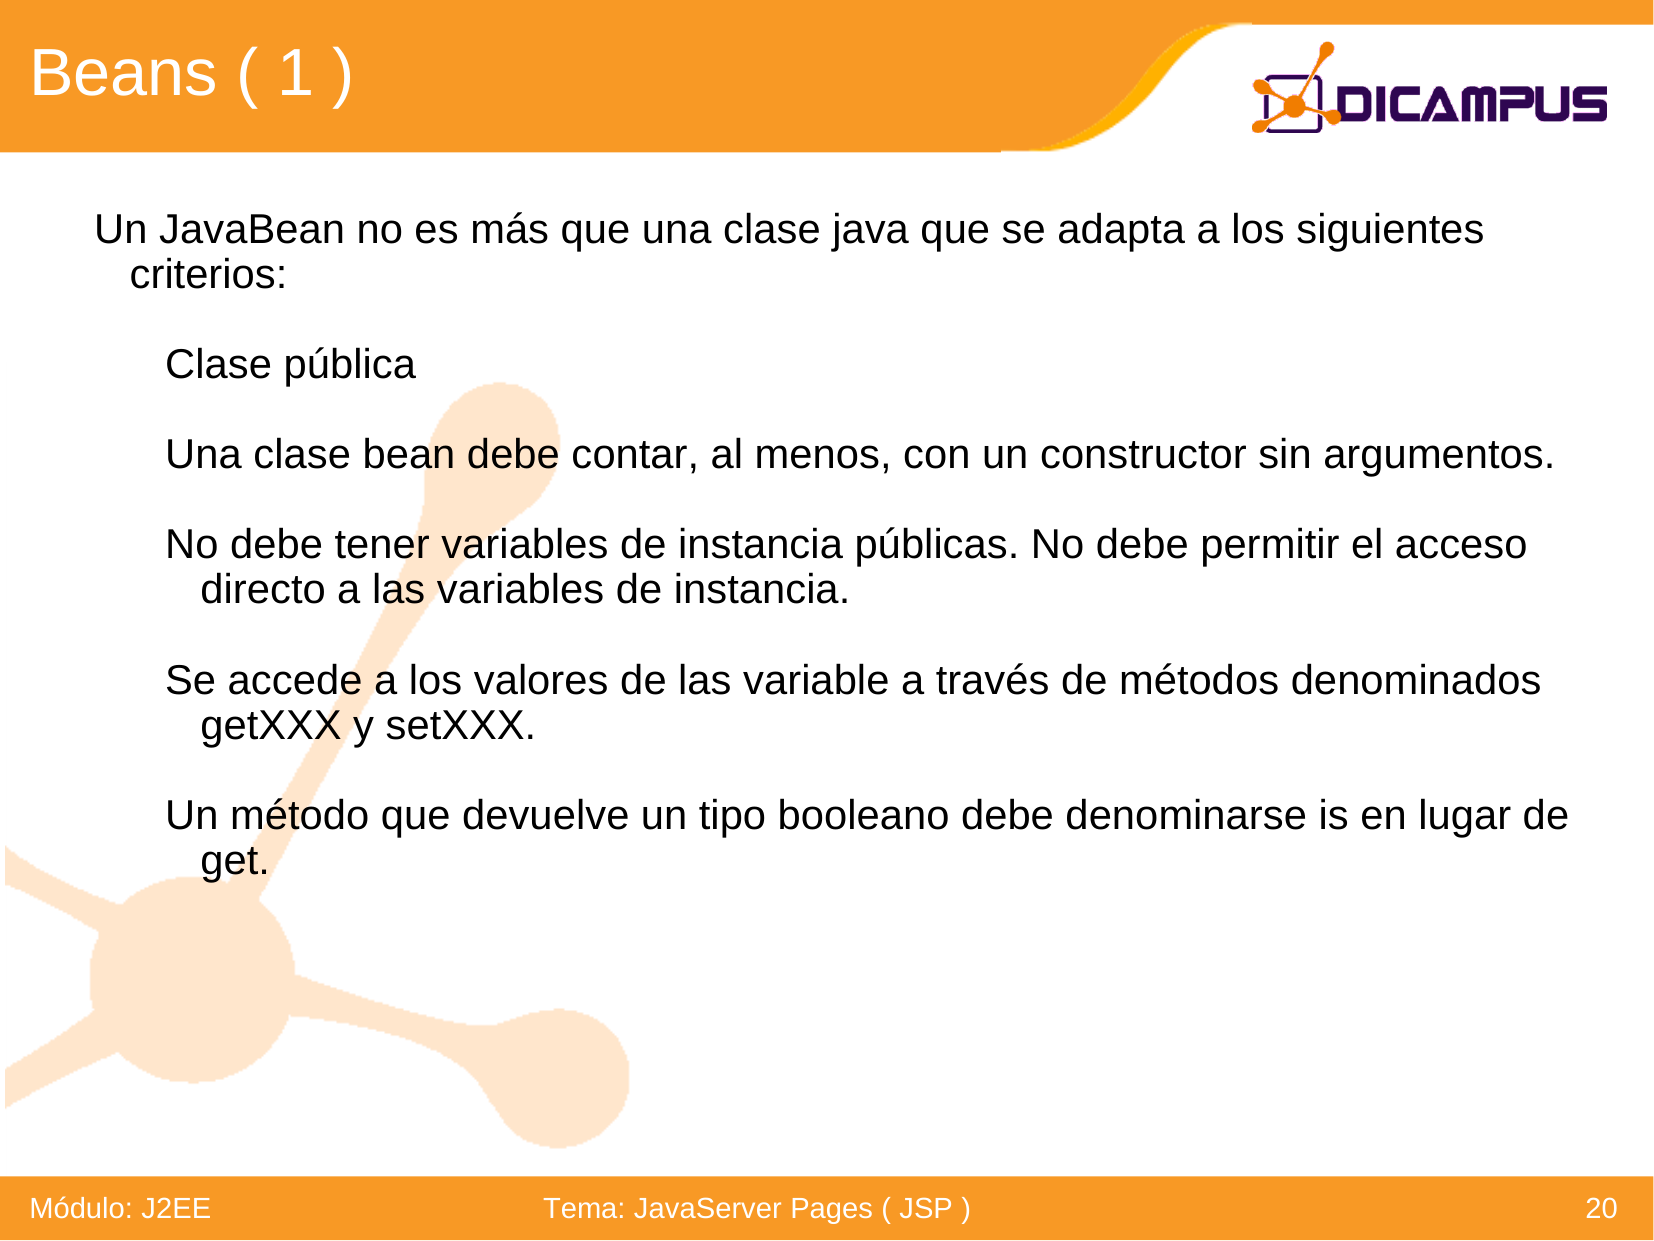

Beans ( 1 )
Un JavaBean no es más que una clase java que se adapta a los siguientes criterios:
Clase pública
Una clase bean debe contar, al menos, con un constructor sin argumentos.
No debe tener variables de instancia públicas. No debe permitir el acceso directo a las variables de instancia.
Se accede a los valores de las variable a través de métodos denominados getXXX y setXXX.
Un método que devuelve un tipo booleano debe denominarse is en lugar de get.
Módulo: J2EE
Tema: JavaServer Pages ( JSP )